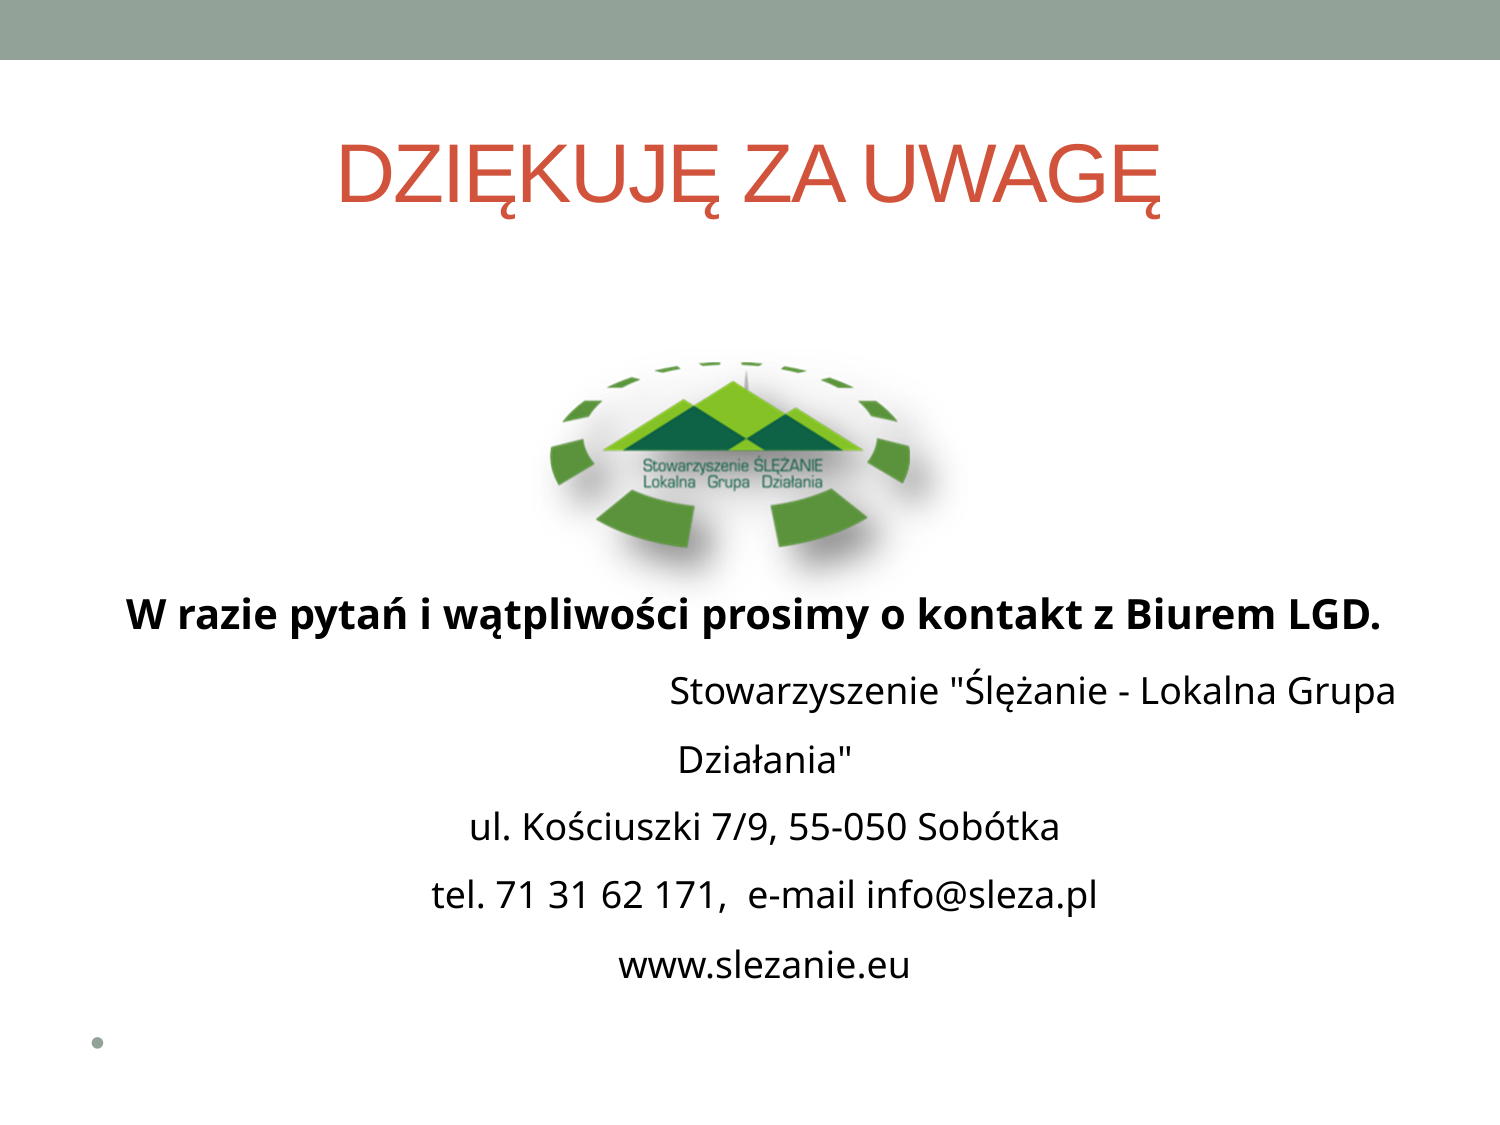

# DZIĘKUJĘ ZA UWAGĘ
W razie pytań i wątpliwości prosimy o kontakt z Biurem LGD. Stowarzyszenie "Ślężanie - Lokalna Grupa Działania"
ul. Kościuszki 7/9, 55-050 Sobótka
tel. 71 31 62 171, e-mail info@sleza.pl
www.slezanie.eu